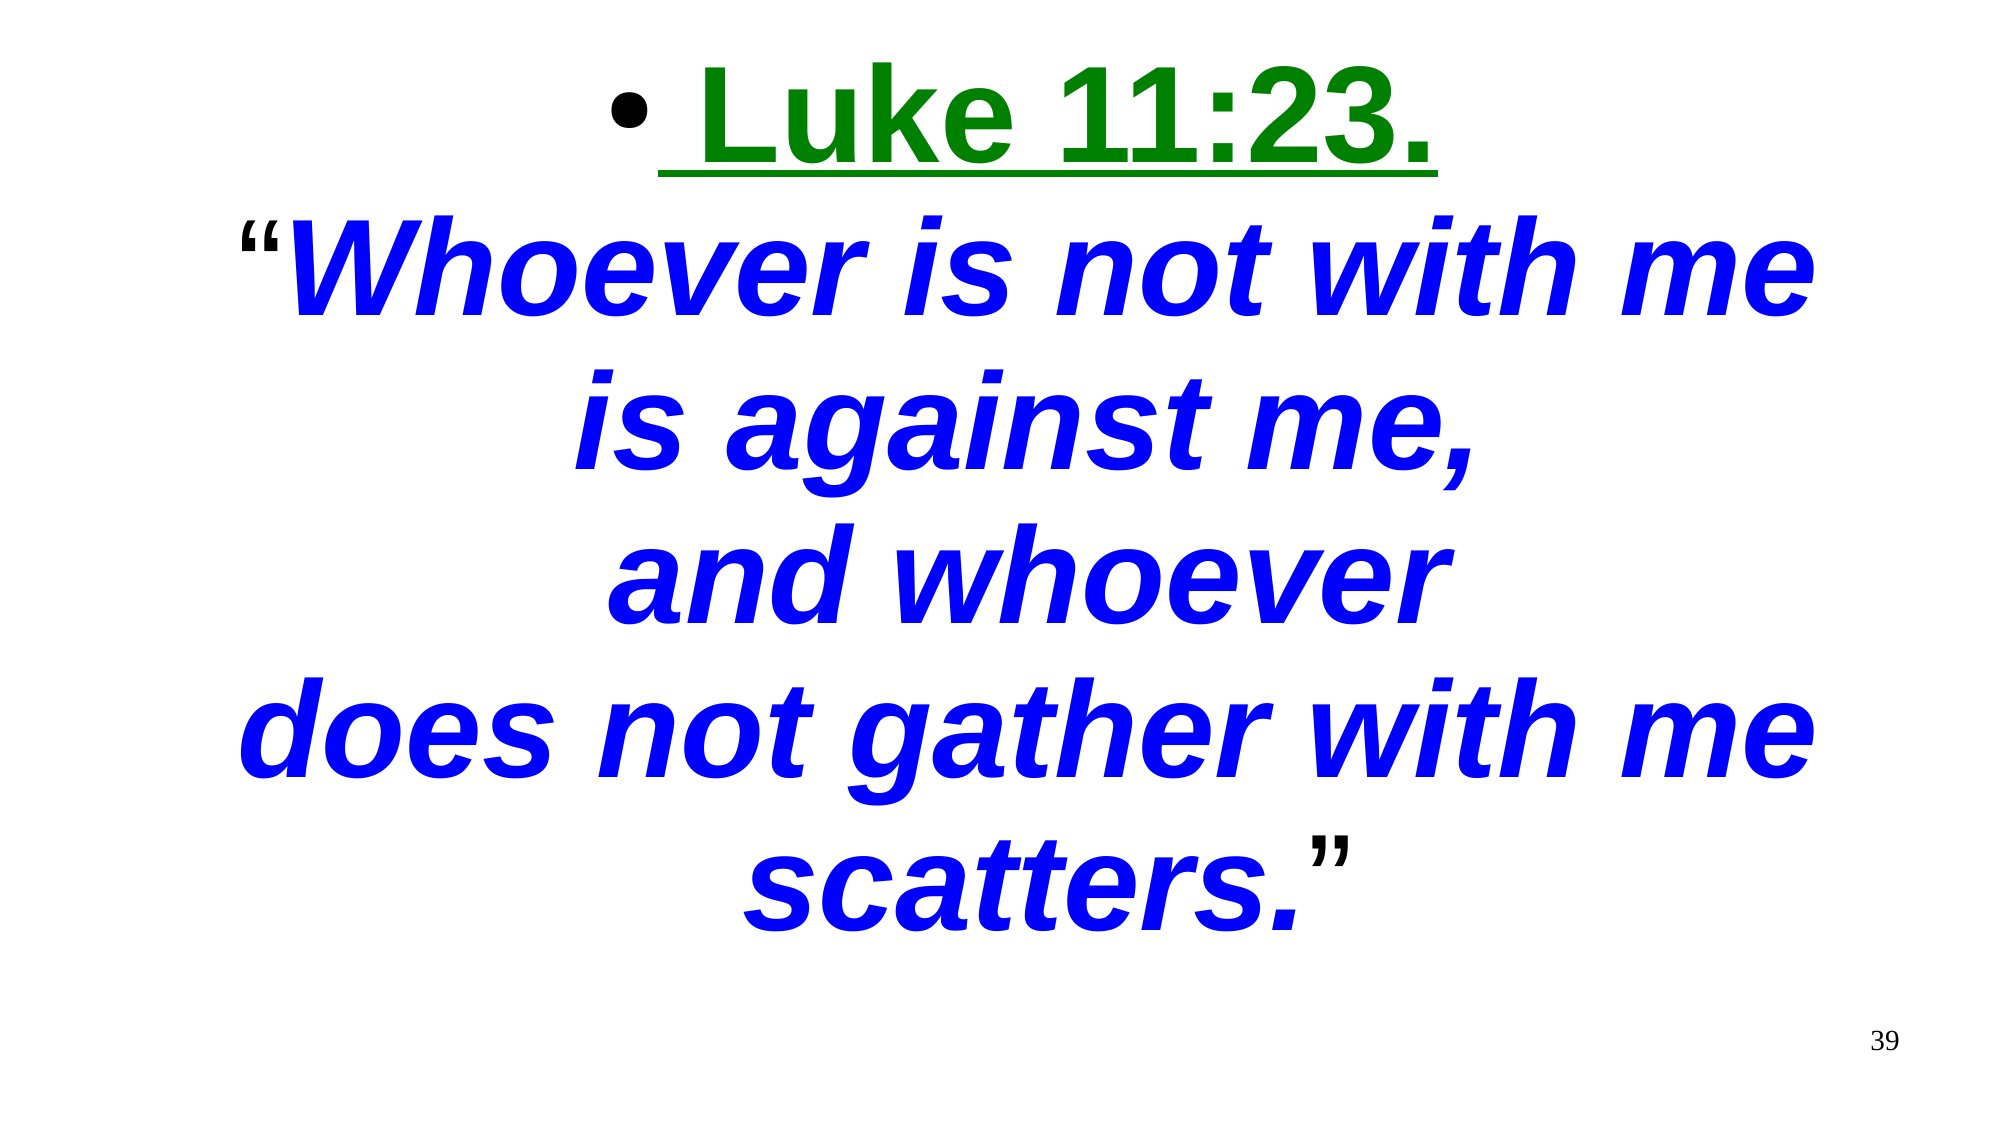

# Luke 11:23. “Whoever is not with me is against me, and whoever does not gather with me scatters.”
39